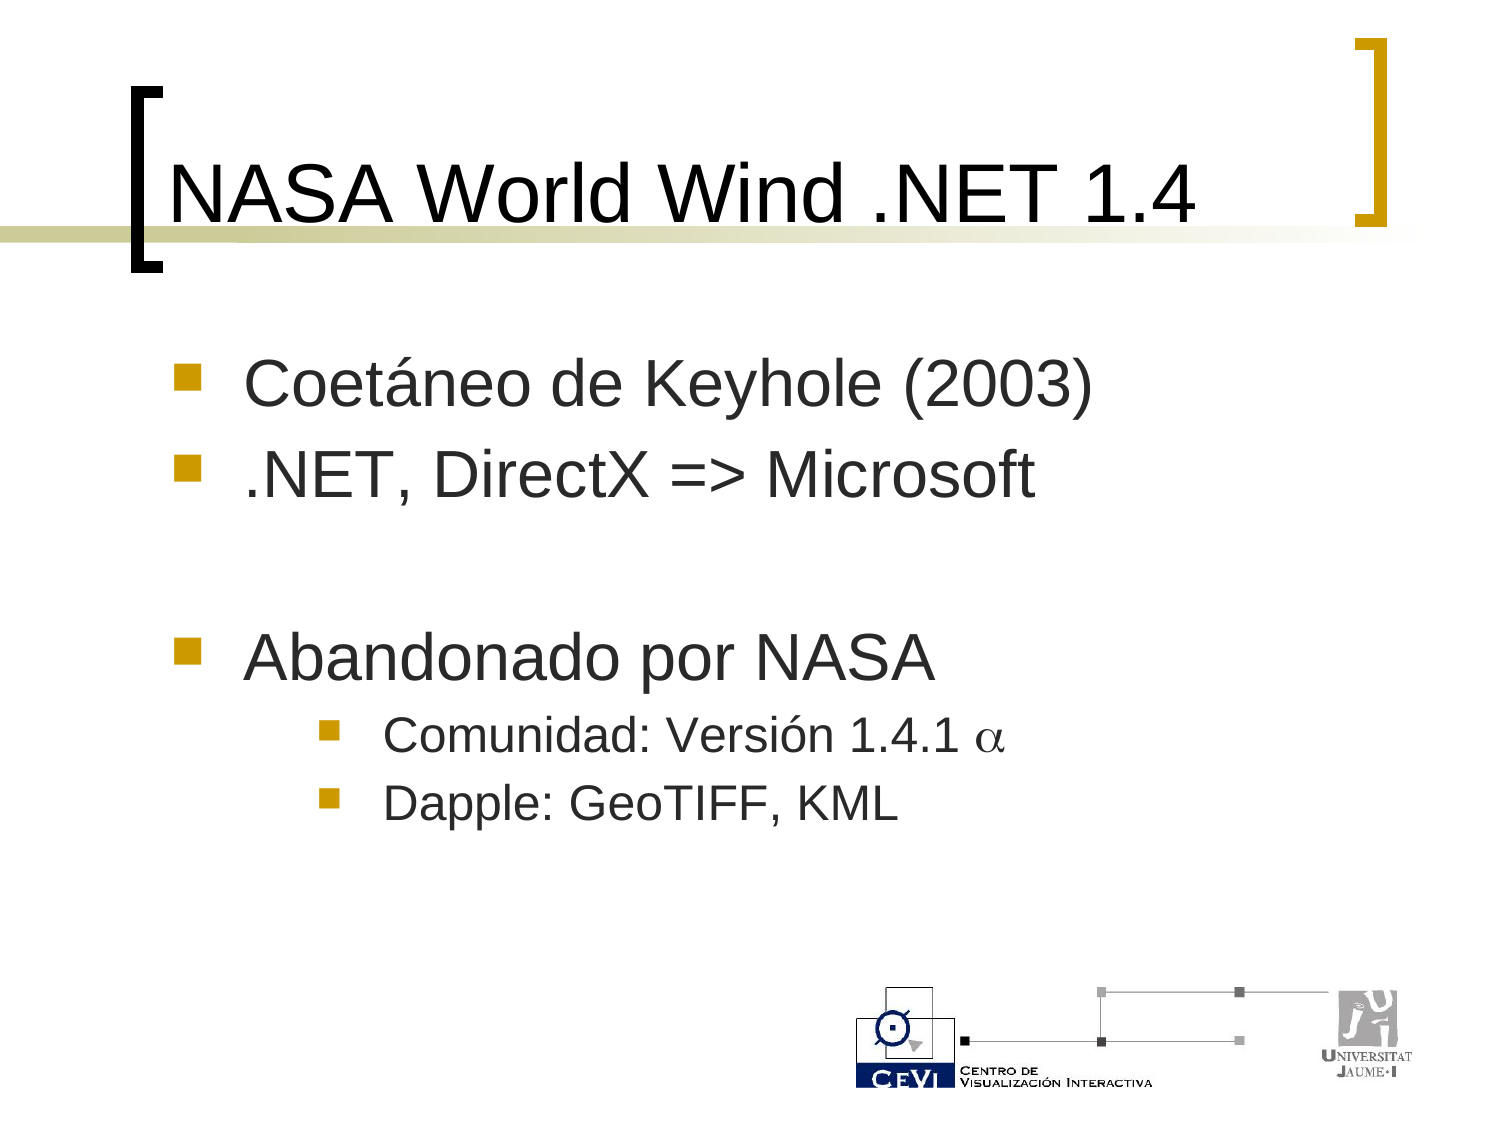

# NASA World Wind .NET 1.4
Coetáneo de Keyhole (2003)
.NET, DirectX => Microsoft
Abandonado por NASA
Comunidad: Versión 1.4.1 
Dapple: GeoTIFF, KML
13